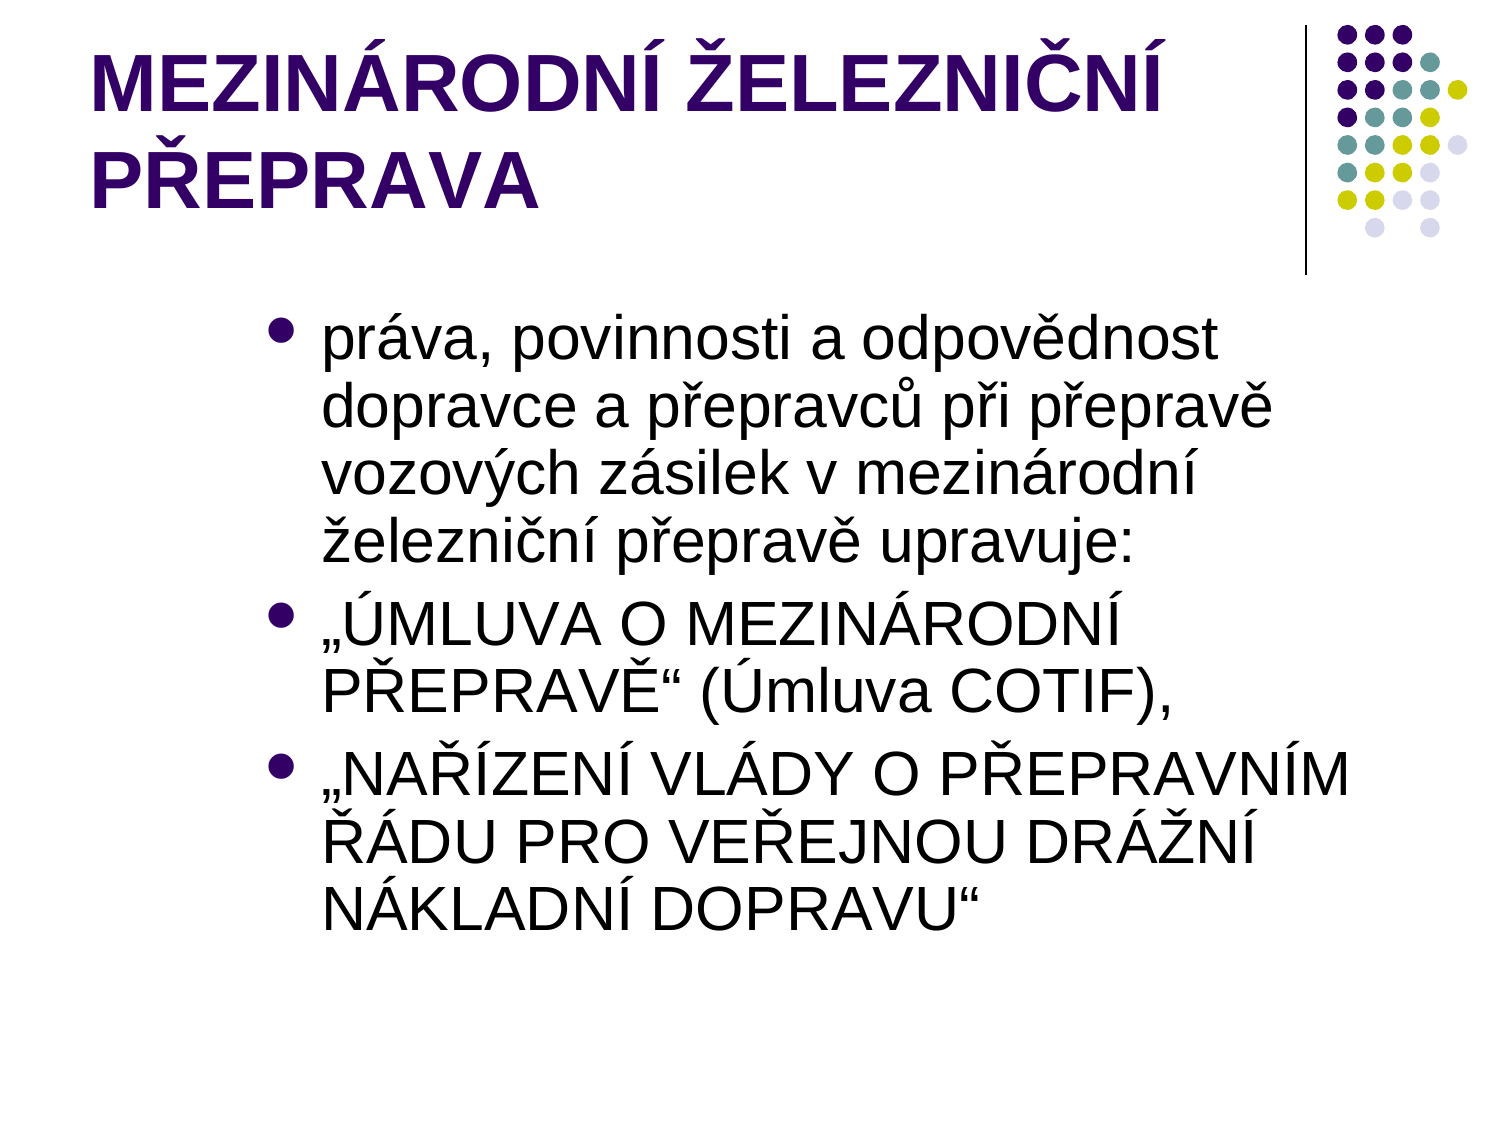

# MEZINÁRODNÍ ŽELEZNIČNÍ PŘEPRAVA
práva, povinnosti a odpovědnost dopravce a přepravců při přepravě vozových zásilek v mezinárodní železniční přepravě upravuje:
„ÚMLUVA O MEZINÁRODNÍ PŘEPRAVĚ“ (Úmluva COTIF),
„NAŘÍZENÍ VLÁDY O PŘEPRAVNÍM ŘÁDU PRO VEŘEJNOU DRÁŽNÍ NÁKLADNÍ DOPRAVU“